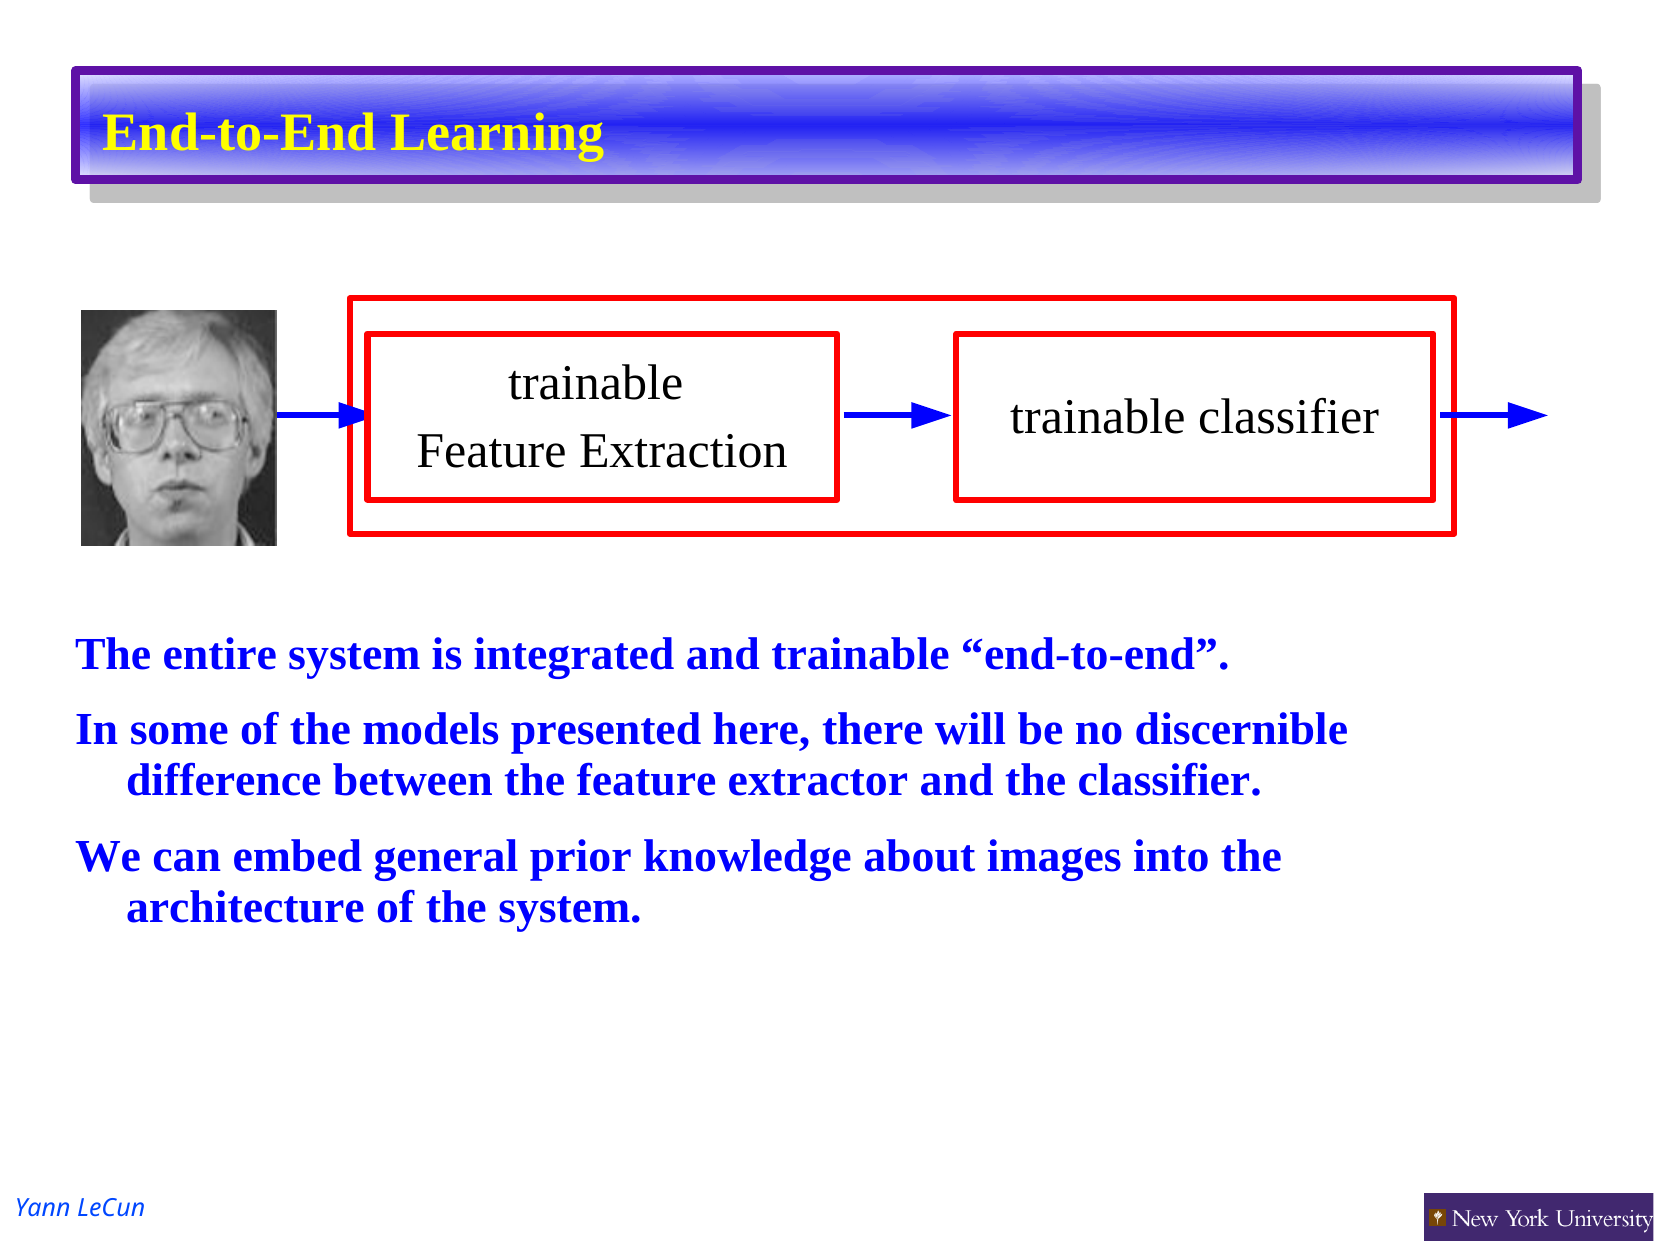

# End-to-End Learning
trainable
Feature Extraction
trainable classifier
The entire system is integrated and trainable “end-to-end”.
In some of the models presented here, there will be no discernible difference between the feature extractor and the classifier.
We can embed general prior knowledge about images into the architecture of the system.